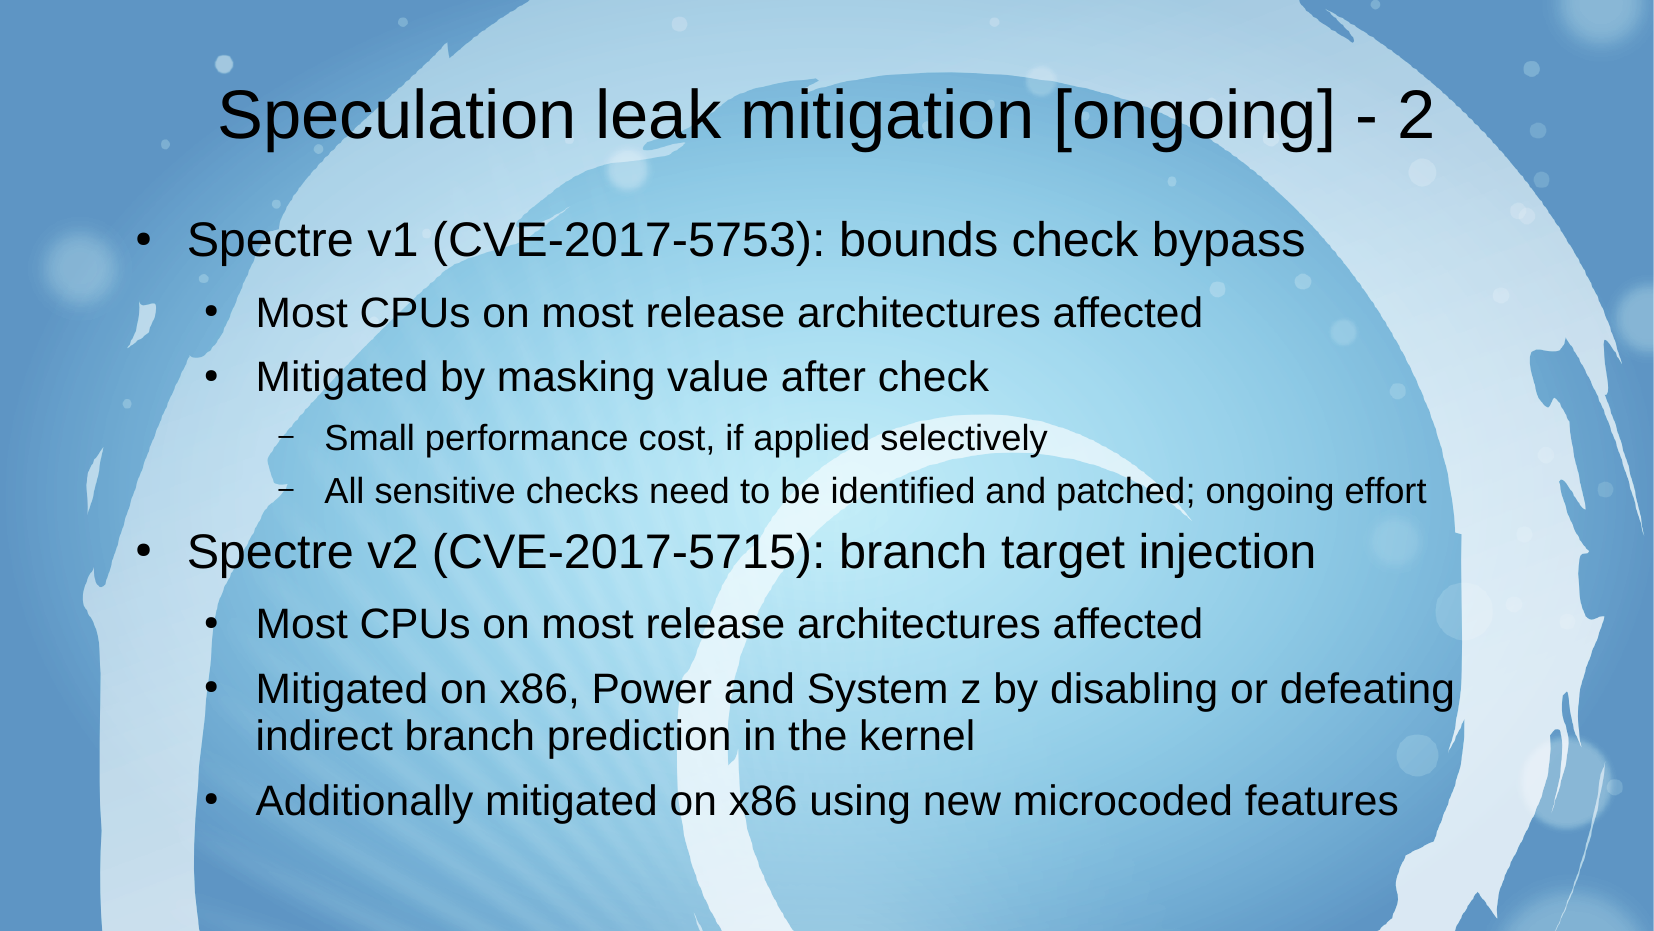

# Speculation leak mitigation [ongoing] - 2
Spectre v1 (CVE-2017-5753): bounds check bypass
Most CPUs on most release architectures affected
Mitigated by masking value after check
Small performance cost, if applied selectively
All sensitive checks need to be identified and patched; ongoing effort
Spectre v2 (CVE-2017-5715): branch target injection
Most CPUs on most release architectures affected
Mitigated on x86, Power and System z by disabling or defeating indirect branch prediction in the kernel
Additionally mitigated on x86 using new microcoded features